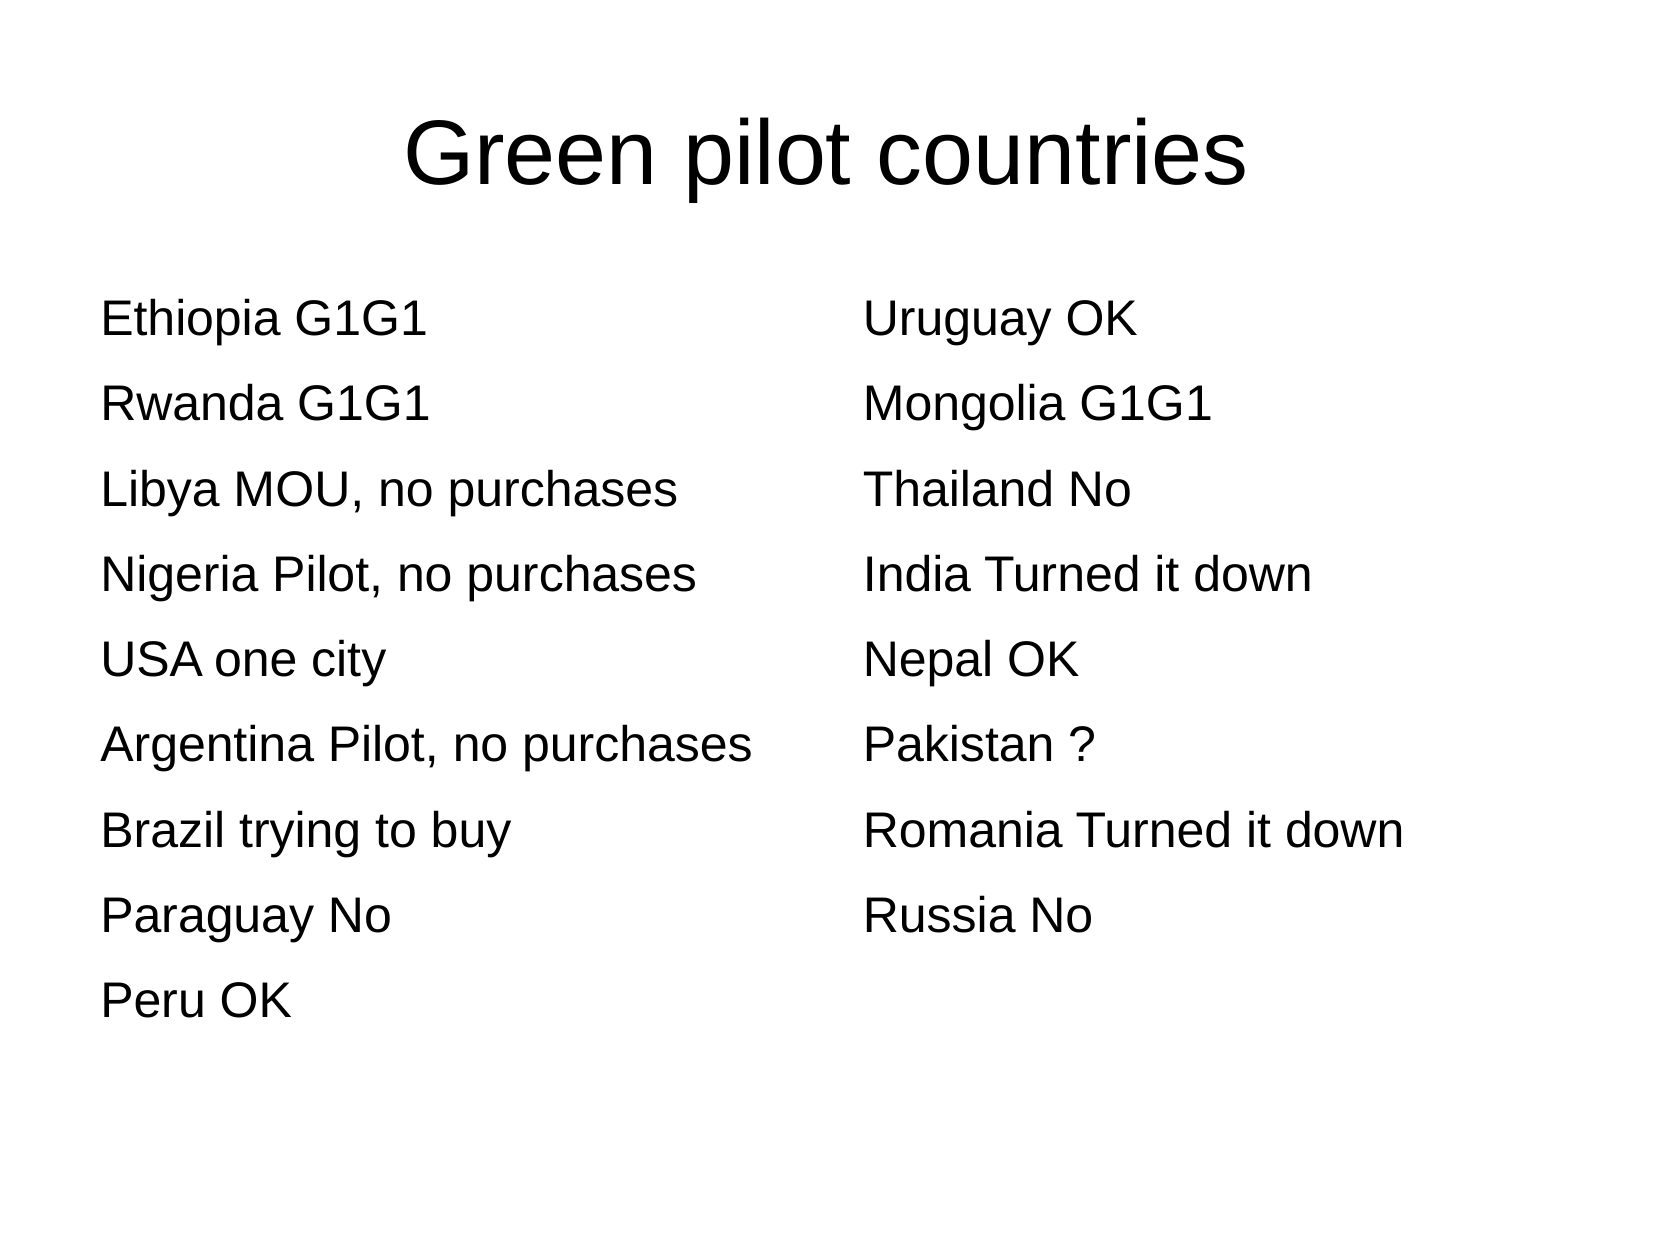

# Green pilot countries
Ethiopia G1G1
Rwanda G1G1
Libya MOU, no purchases
Nigeria Pilot, no purchases
USA one city
Argentina Pilot, no purchases
Brazil trying to buy
Paraguay No
Peru OK
Uruguay OK
Mongolia G1G1
Thailand No
India Turned it down
Nepal OK
Pakistan ?
Romania Turned it down
Russia No